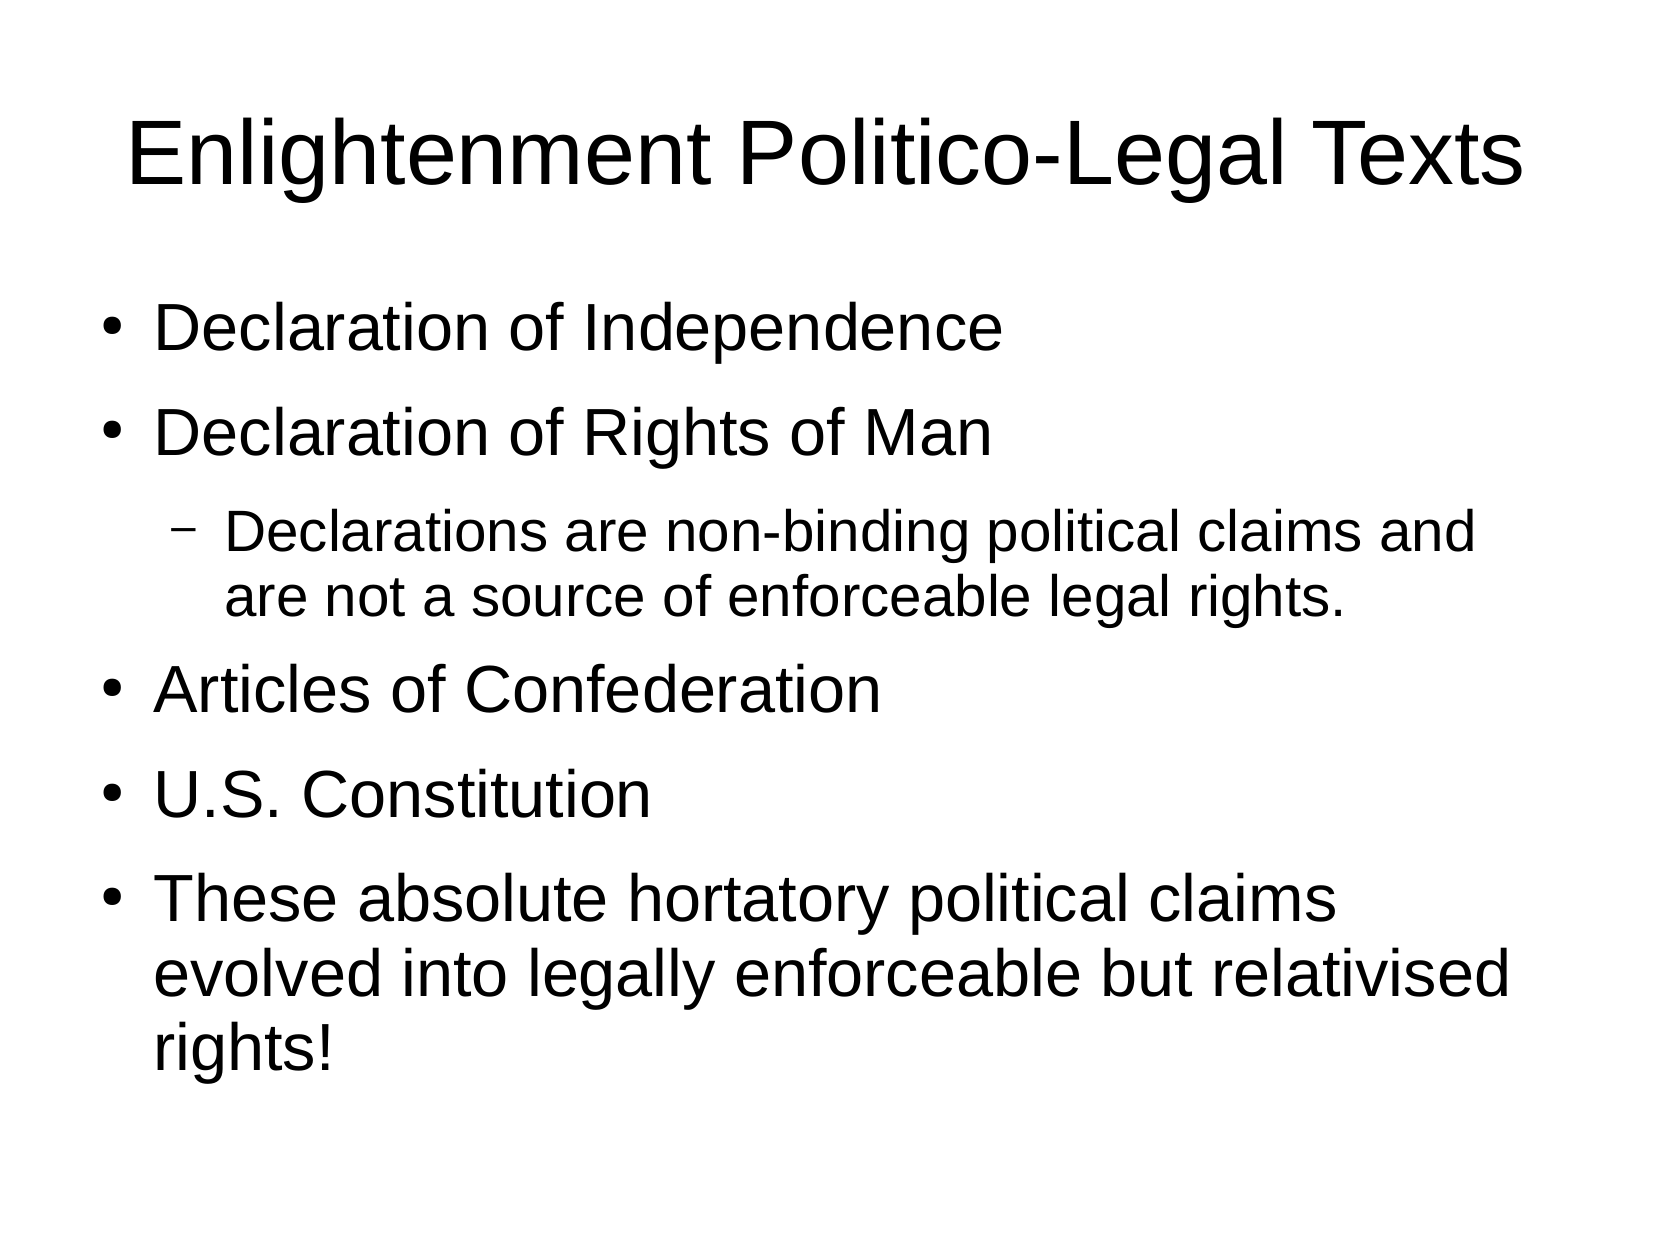

# Enlightenment Politico-Legal Texts
Declaration of Independence
Declaration of Rights of Man
Declarations are non-binding political claims and are not a source of enforceable legal rights.
Articles of Confederation
U.S. Constitution
These absolute hortatory political claims evolved into legally enforceable but relativised rights!